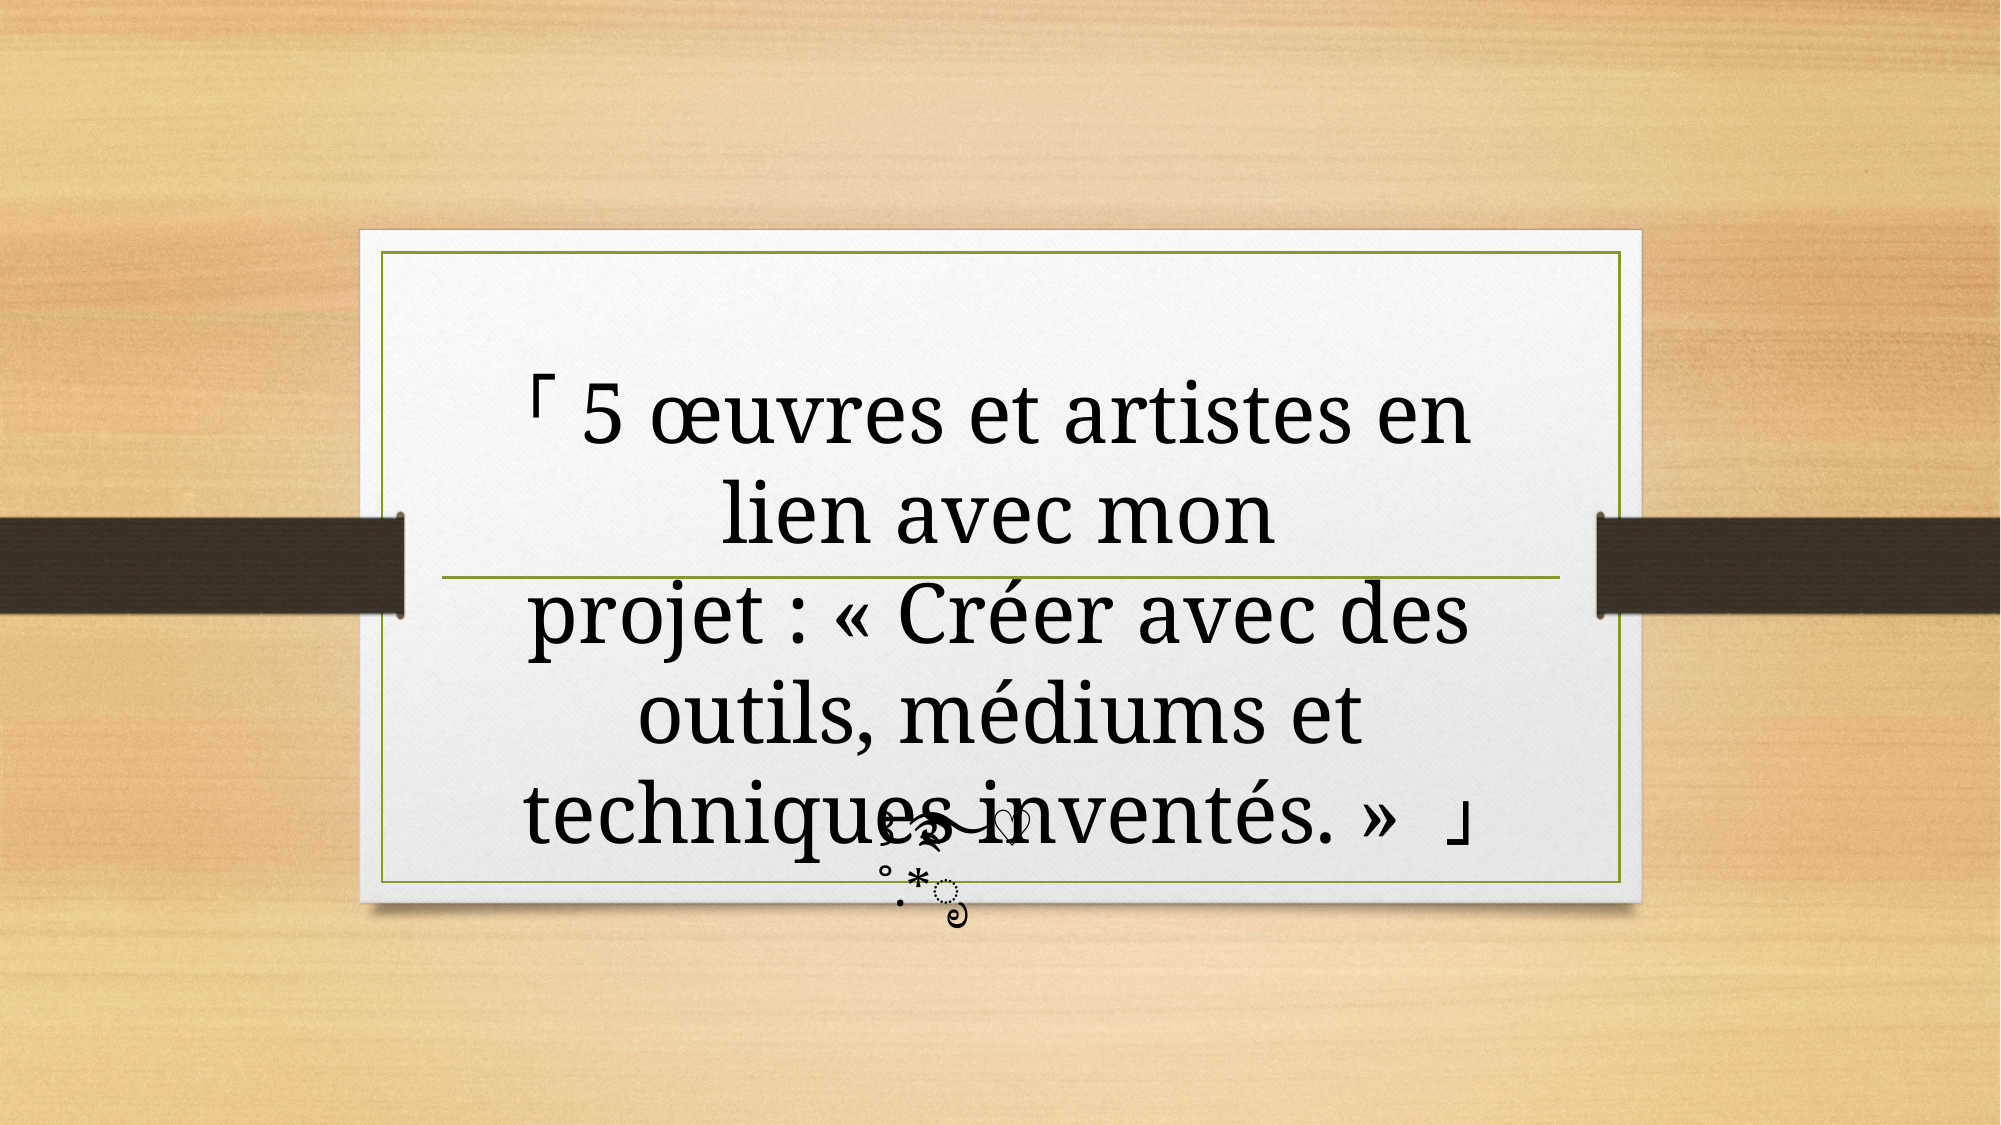

「5 œuvres et artistes en lien avec mon projet : « Créer avec des outils, médiums et techniques inventés. » 」
꒱࿐♡ ˚.*ೃ